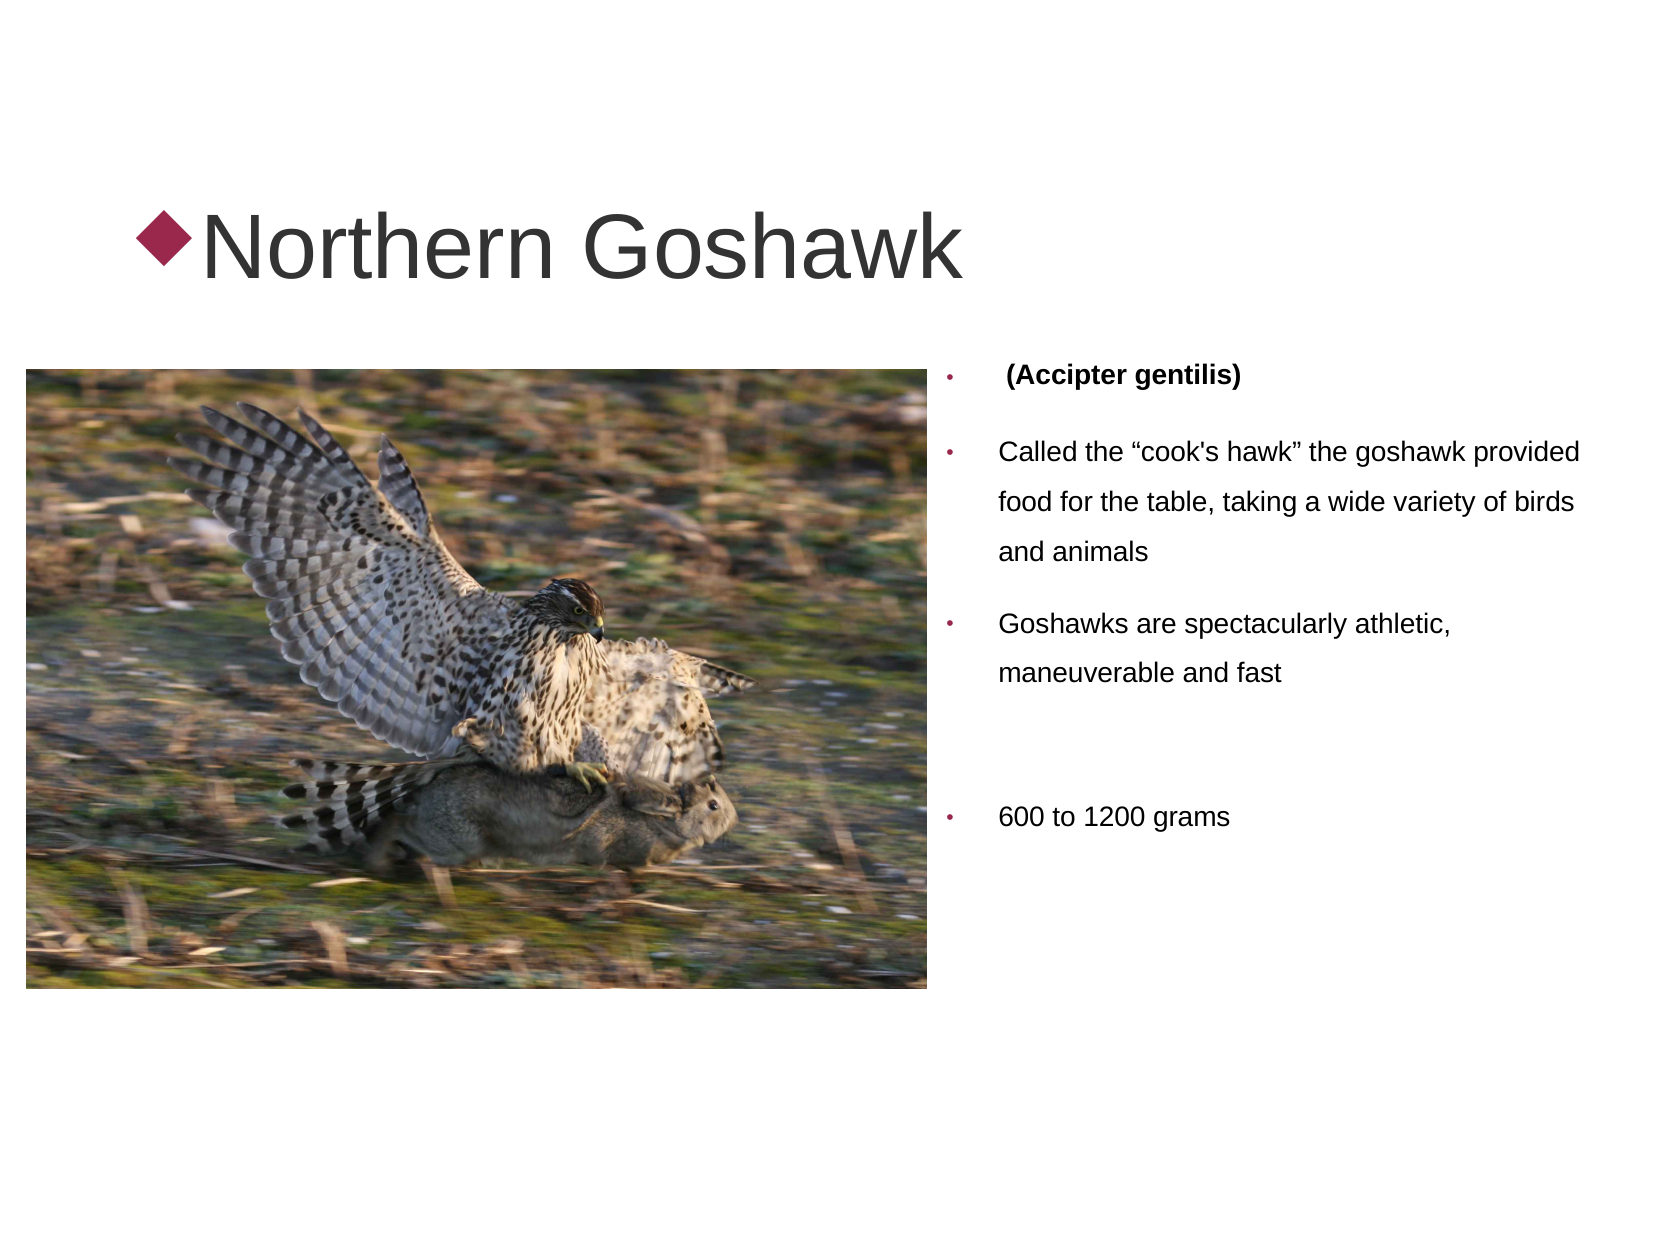

# Northern Goshawk
 (Accipter gentilis)‏
Called the “cook's hawk” the goshawk provided food for the table, taking a wide variety of birds and animals
Goshawks are spectacularly athletic, maneuverable and fast
600 to 1200 grams